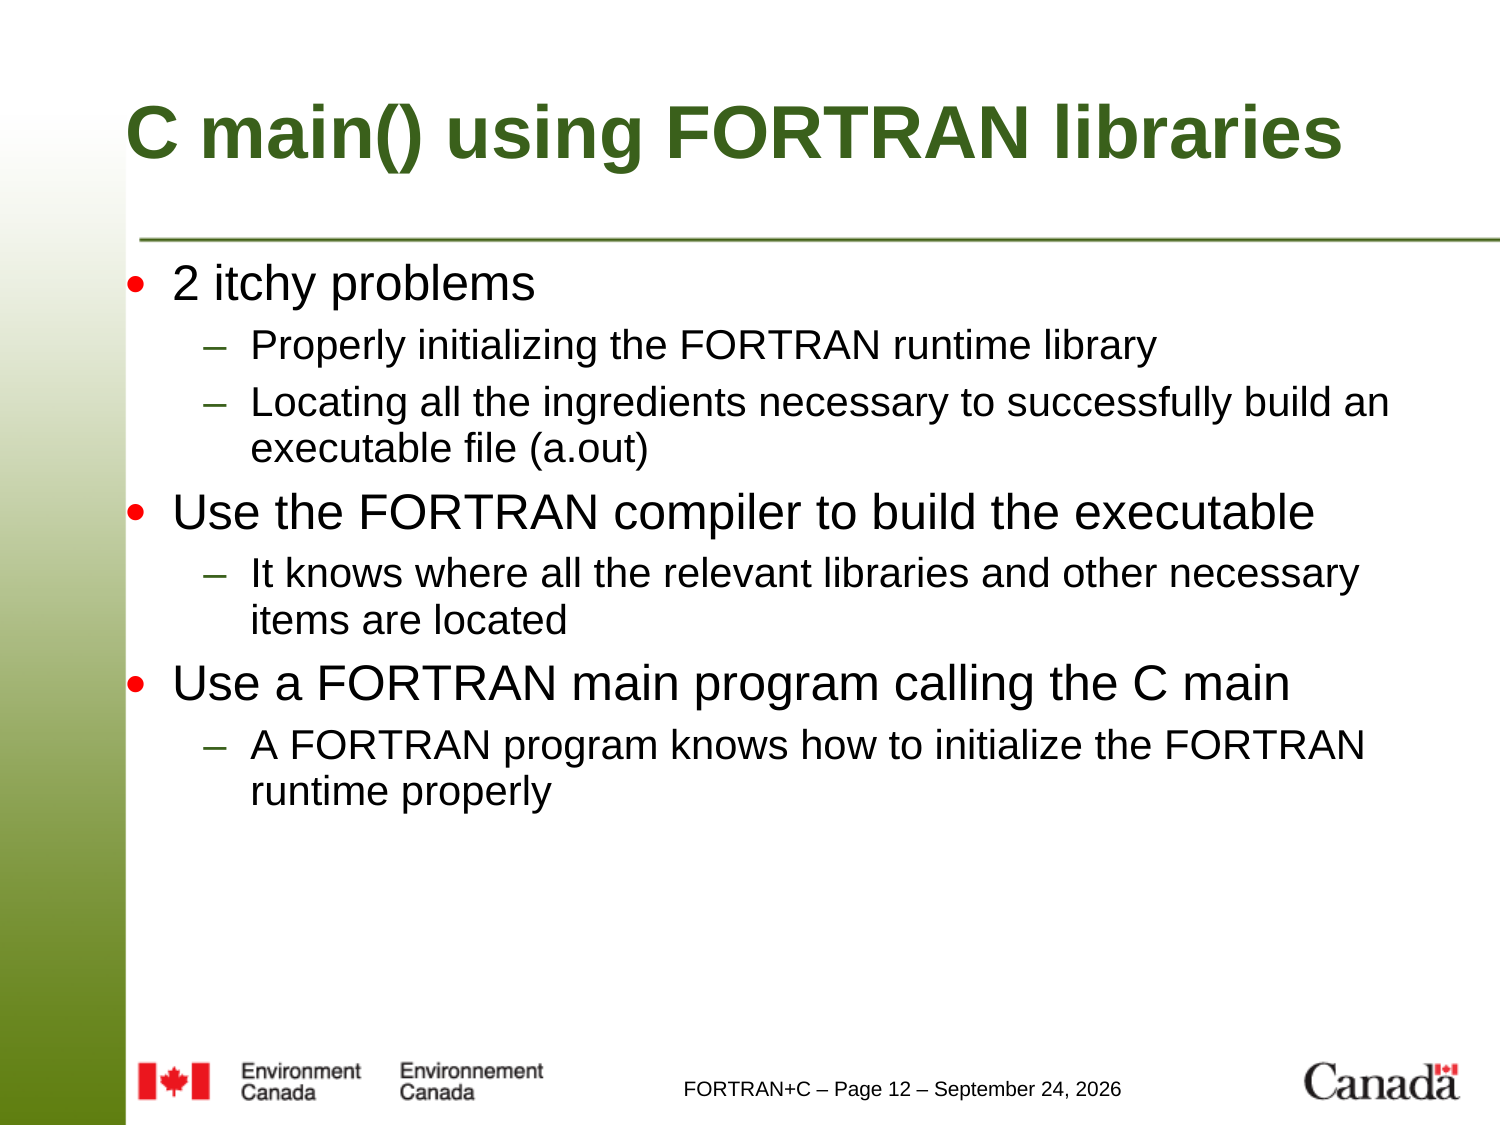

# C main() using FORTRAN libraries
2 itchy problems
Properly initializing the FORTRAN runtime library
Locating all the ingredients necessary to successfully build an executable file (a.out)
Use the FORTRAN compiler to build the executable
It knows where all the relevant libraries and other necessary items are located
Use a FORTRAN main program calling the C main
A FORTRAN program knows how to initialize the FORTRAN runtime properly